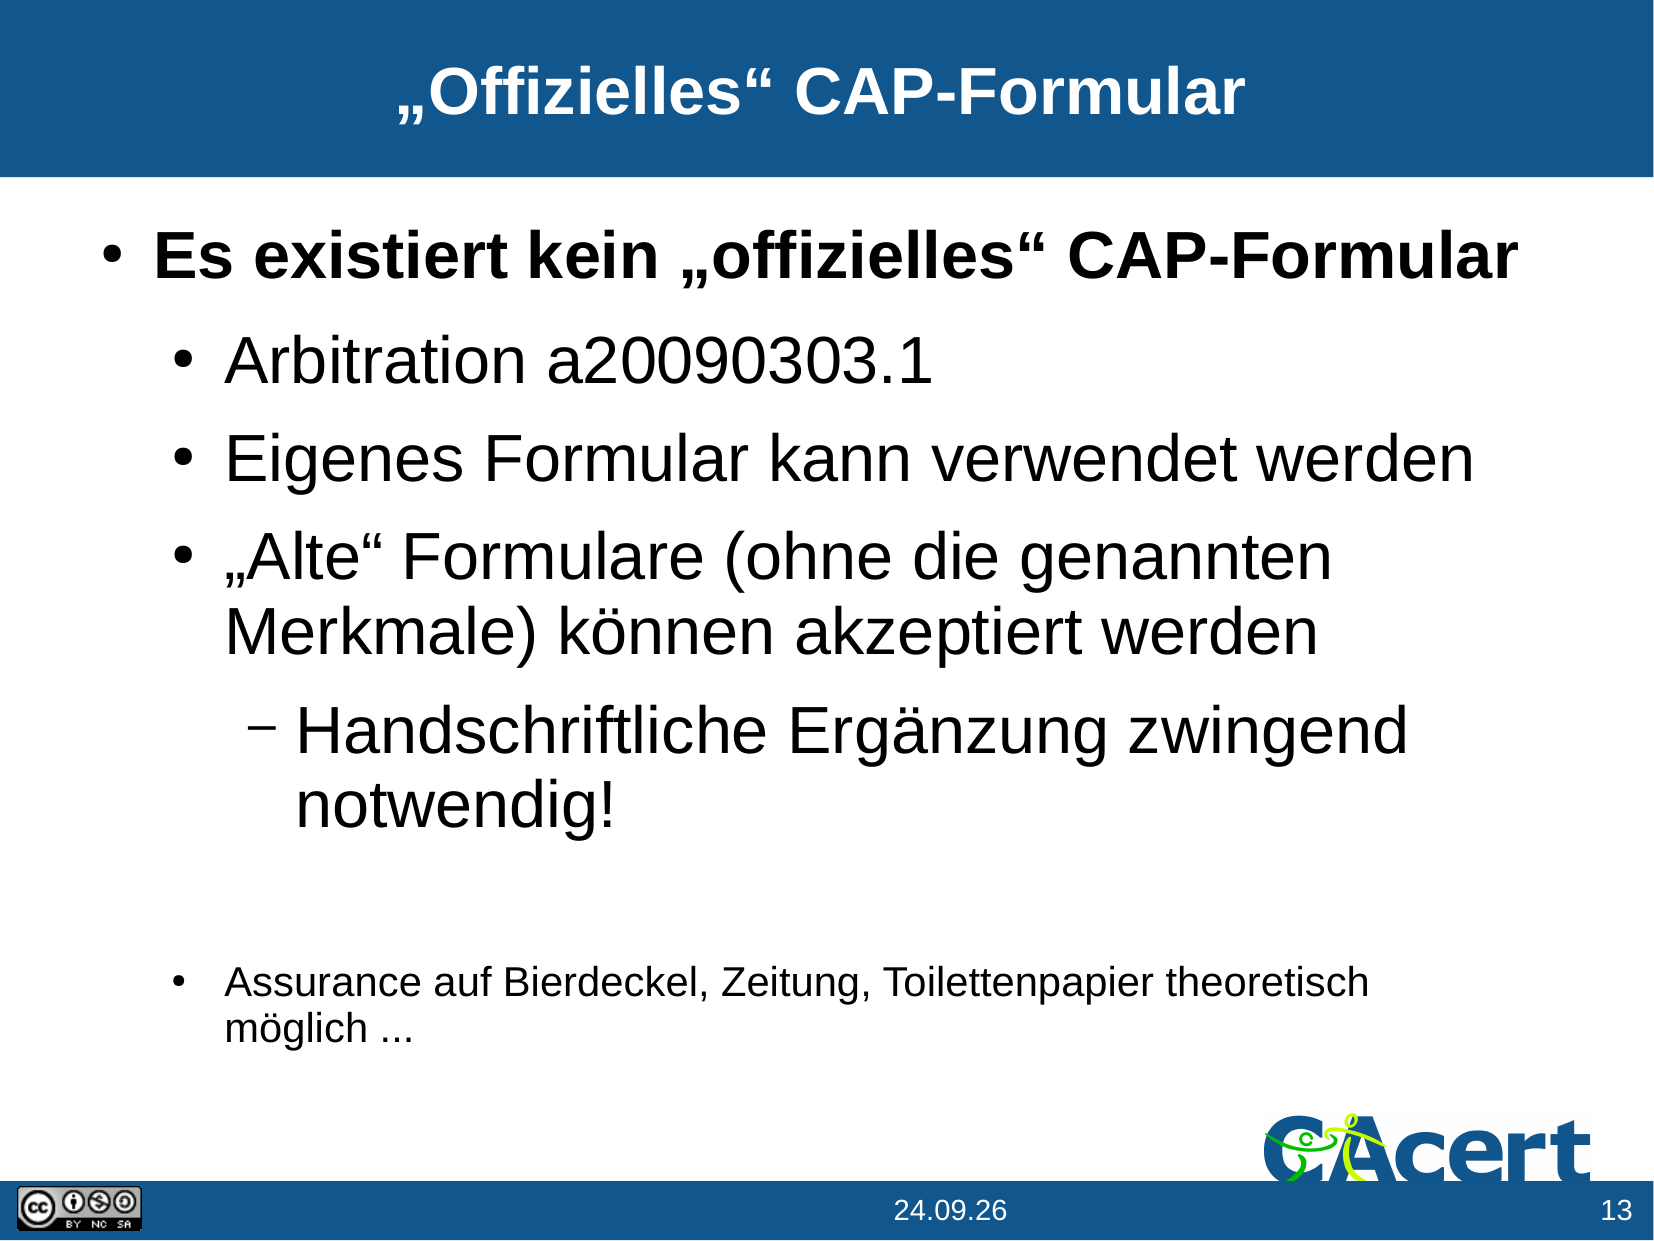

# „Offizielles“ CAP-Formular
Es existiert kein „offizielles“ CAP-Formular
Arbitration a20090303.1
Eigenes Formular kann verwendet werden
„Alte“ Formulare (ohne die genannten Merkmale) können akzeptiert werden
Handschriftliche Ergänzung zwingend notwendig!
Assurance auf Bierdeckel, Zeitung, Toilettenpapier theoretisch möglich ...